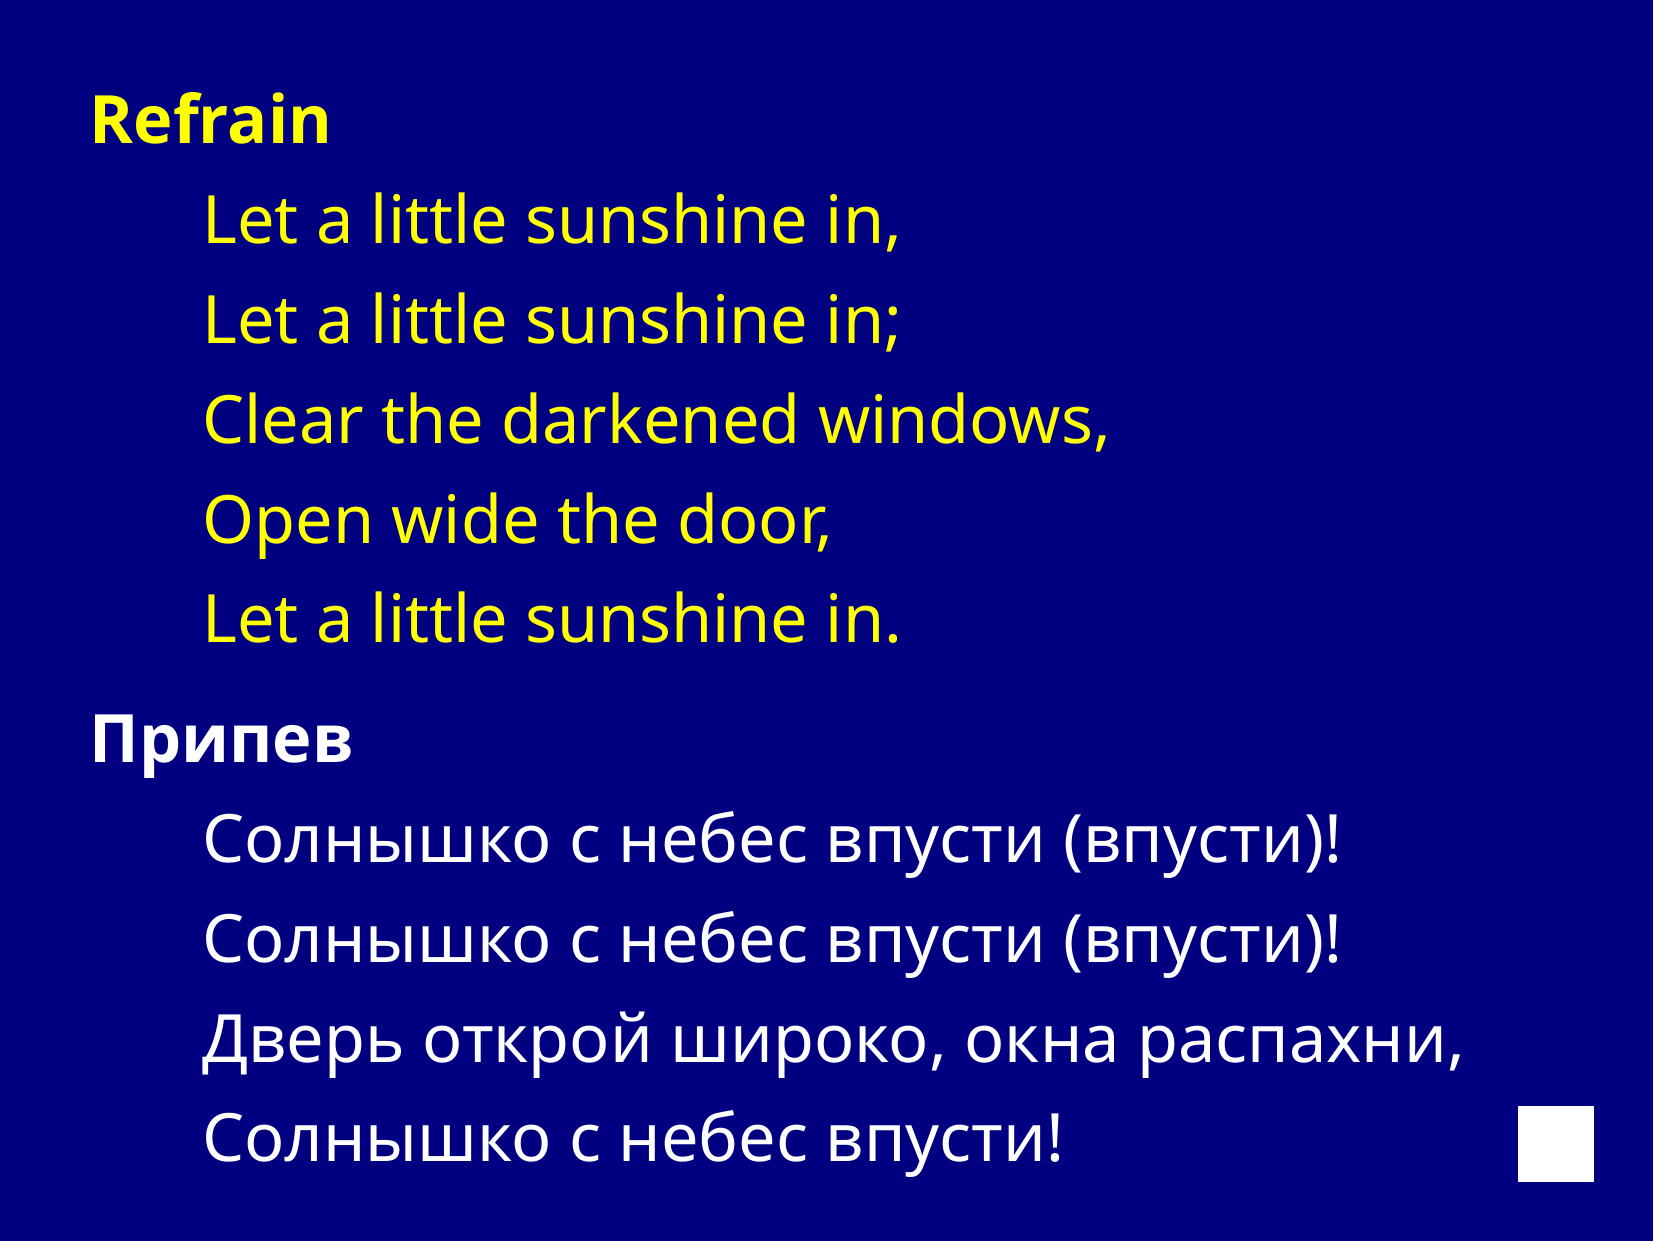

Refrain
	Let a little sunshine in,
	Let a little sunshine in;
	Clear the darkened windows,
	Open wide the door,
	Let a little sunshine in.
Припев
	Солнышко с небес впусти (впусти)!
	Солнышко с небес впусти (впусти)!
	Дверь открой широко, окна распахни,
	Солнышко с небес впусти!